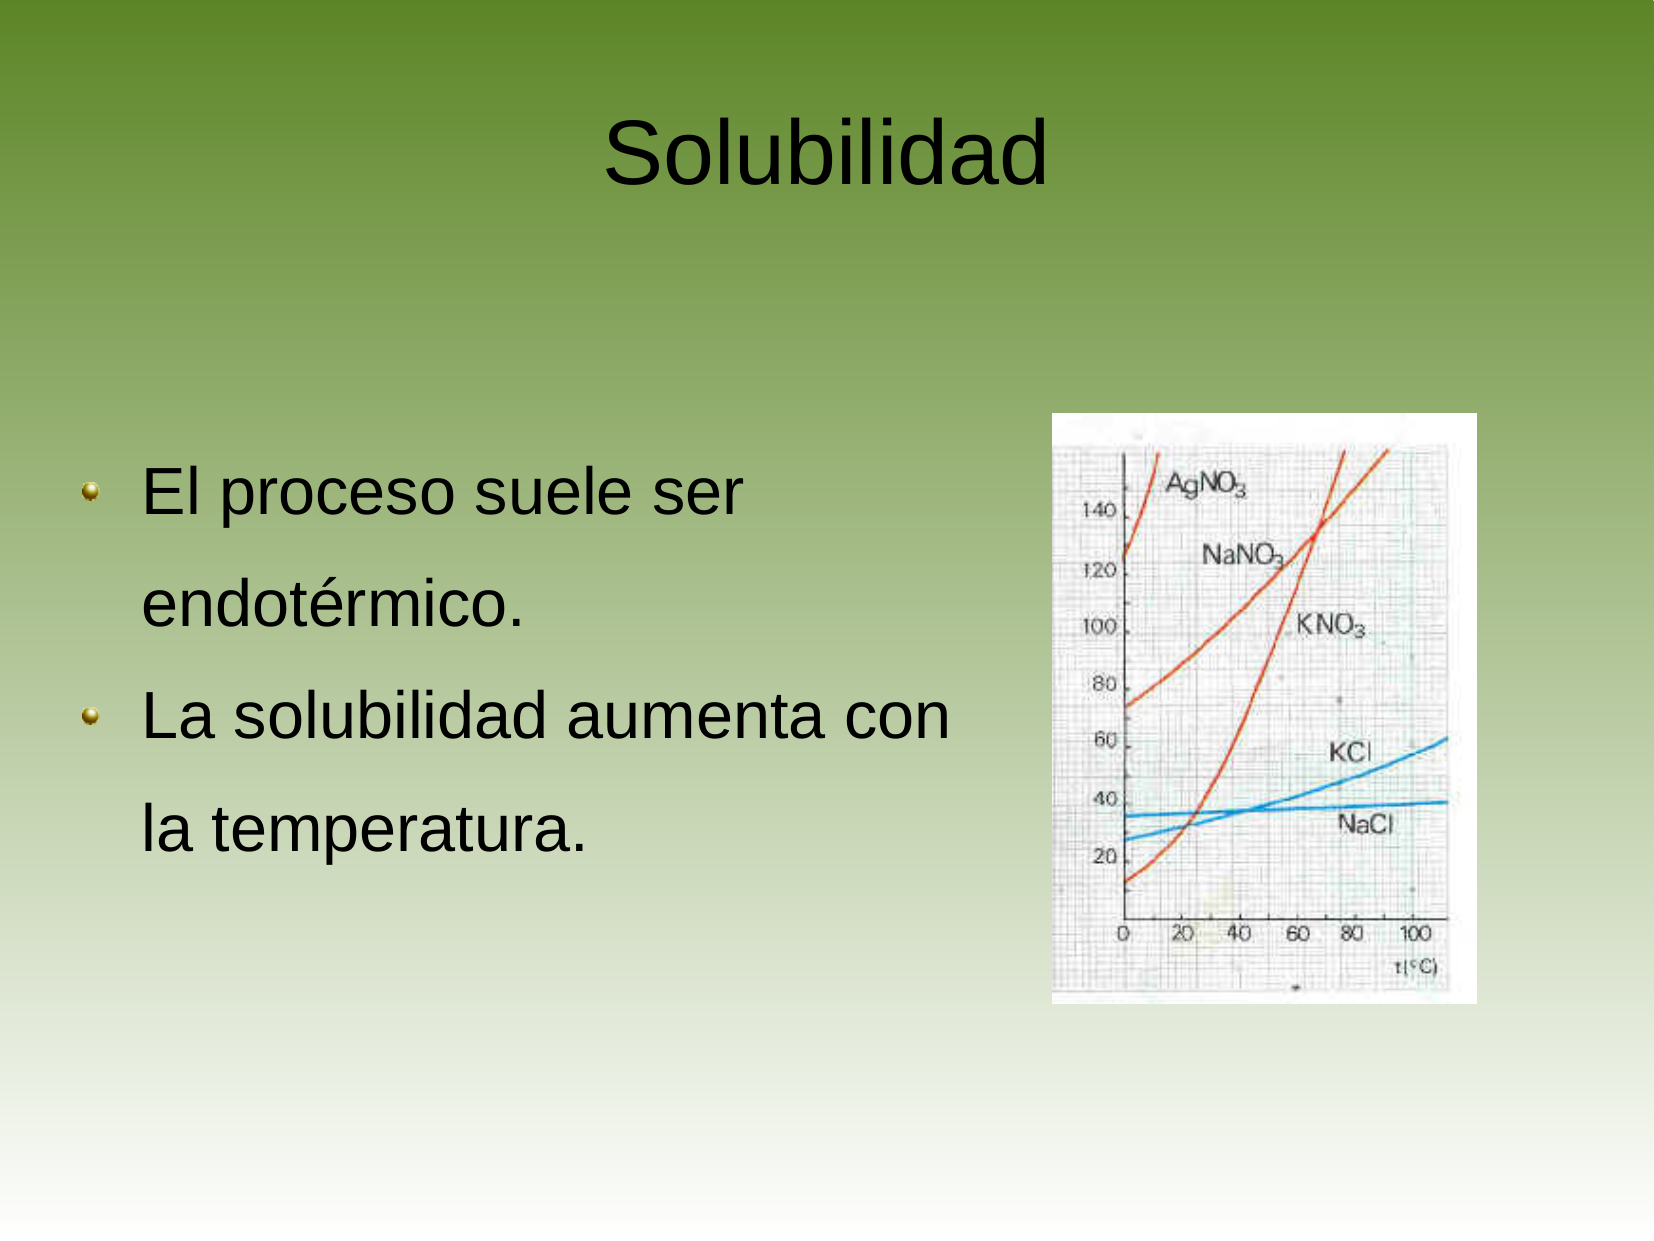

# Solubilidad
El proceso suele ser endotérmico.
La solubilidad aumenta con la temperatura.